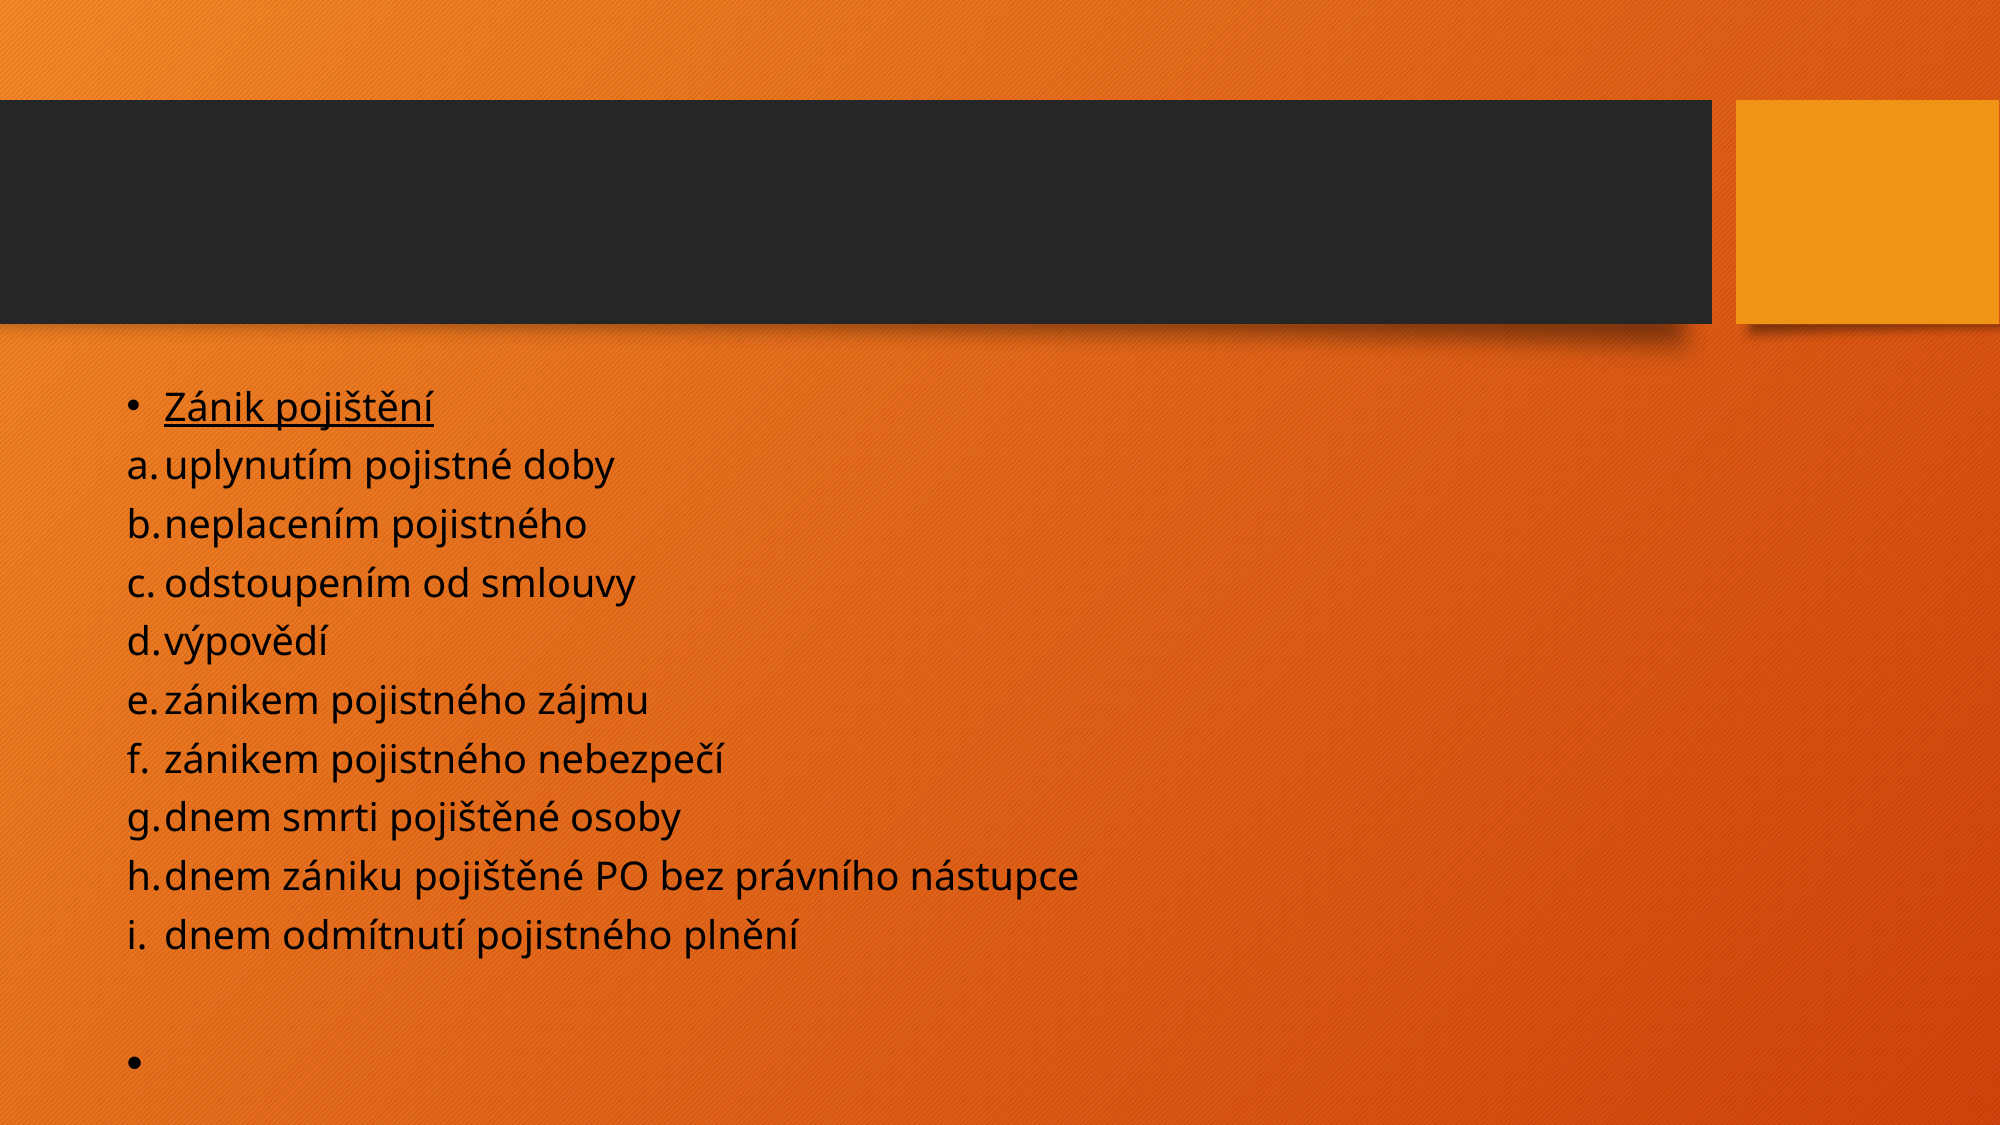

#
Zánik pojištění
uplynutím pojistné doby
neplacením pojistného
odstoupením od smlouvy
výpovědí
zánikem pojistného zájmu
zánikem pojistného nebezpečí
dnem smrti pojištěné osoby
dnem zániku pojištěné PO bez právního nástupce
dnem odmítnutí pojistného plnění